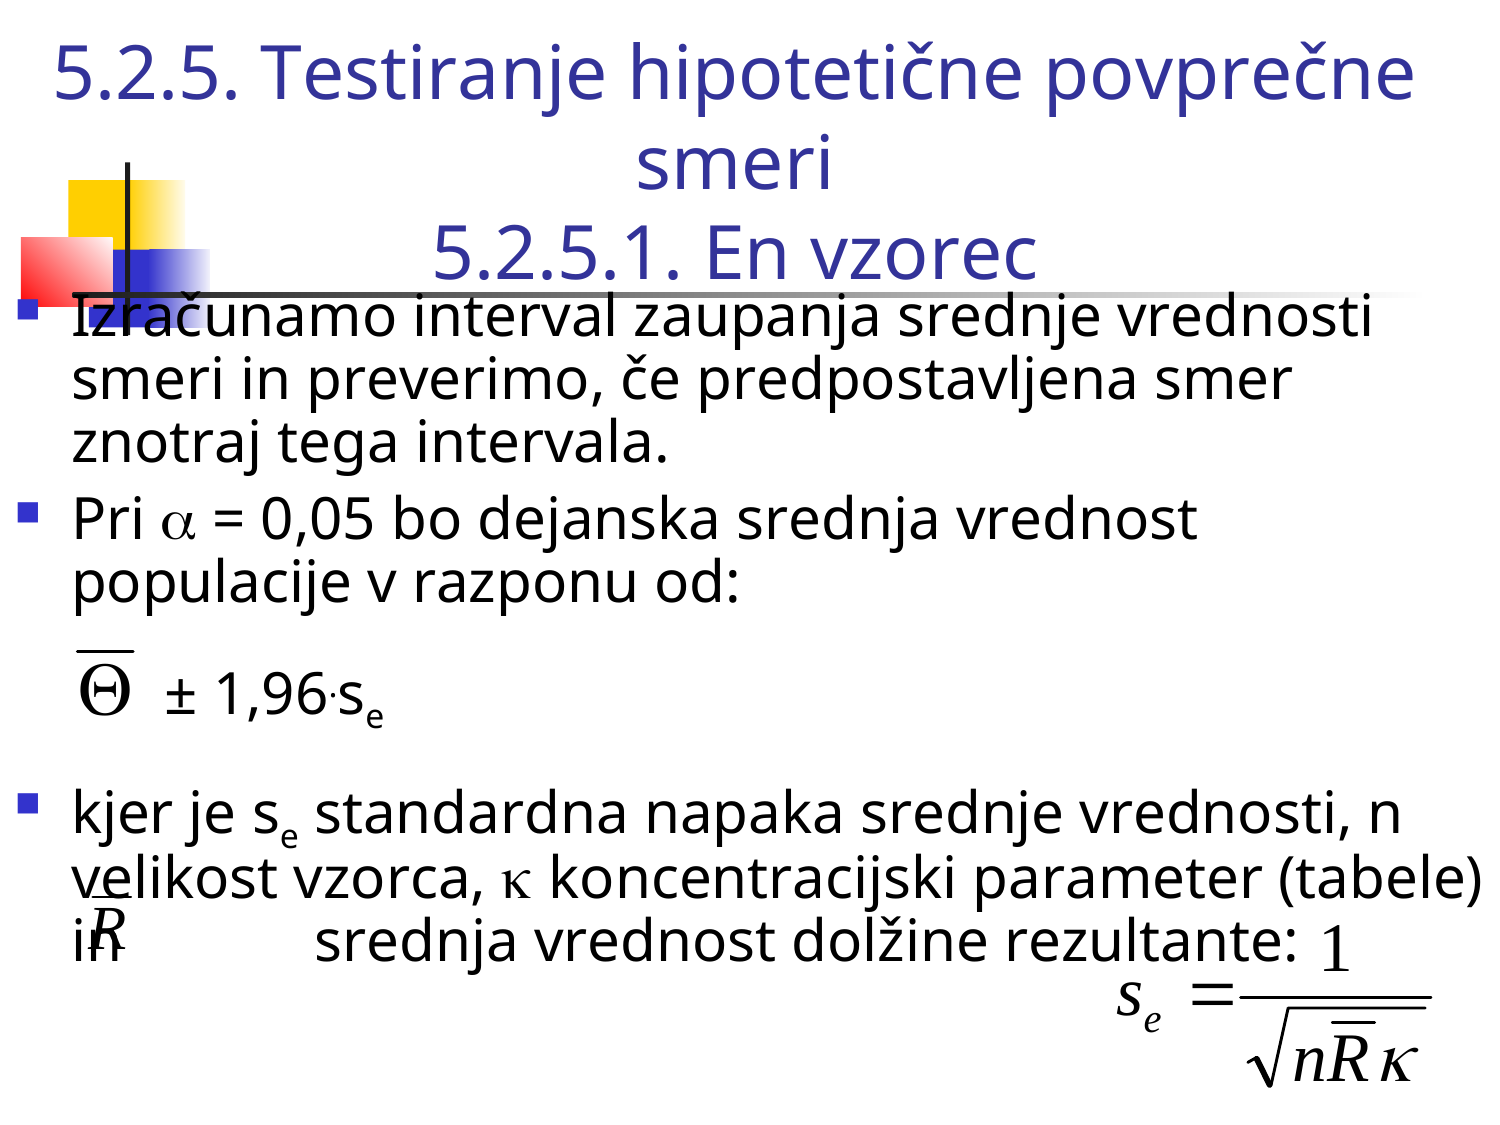

# 5.2.5. Testiranje hipotetične povprečne smeri 5.2.5.1. En vzorec
Izračunamo interval zaupanja srednje vrednosti smeri in preverimo, če predpostavljena smer znotraj tega intervala.
Pri  = 0,05 bo dejanska srednja vrednost populacije v razponu od:
 		± 1,96.se
kjer je se standardna napaka srednje vrednosti, n velikost vzorca,  koncentracijski parameter (tabele) in 	srednja vrednost dolžine rezultante: